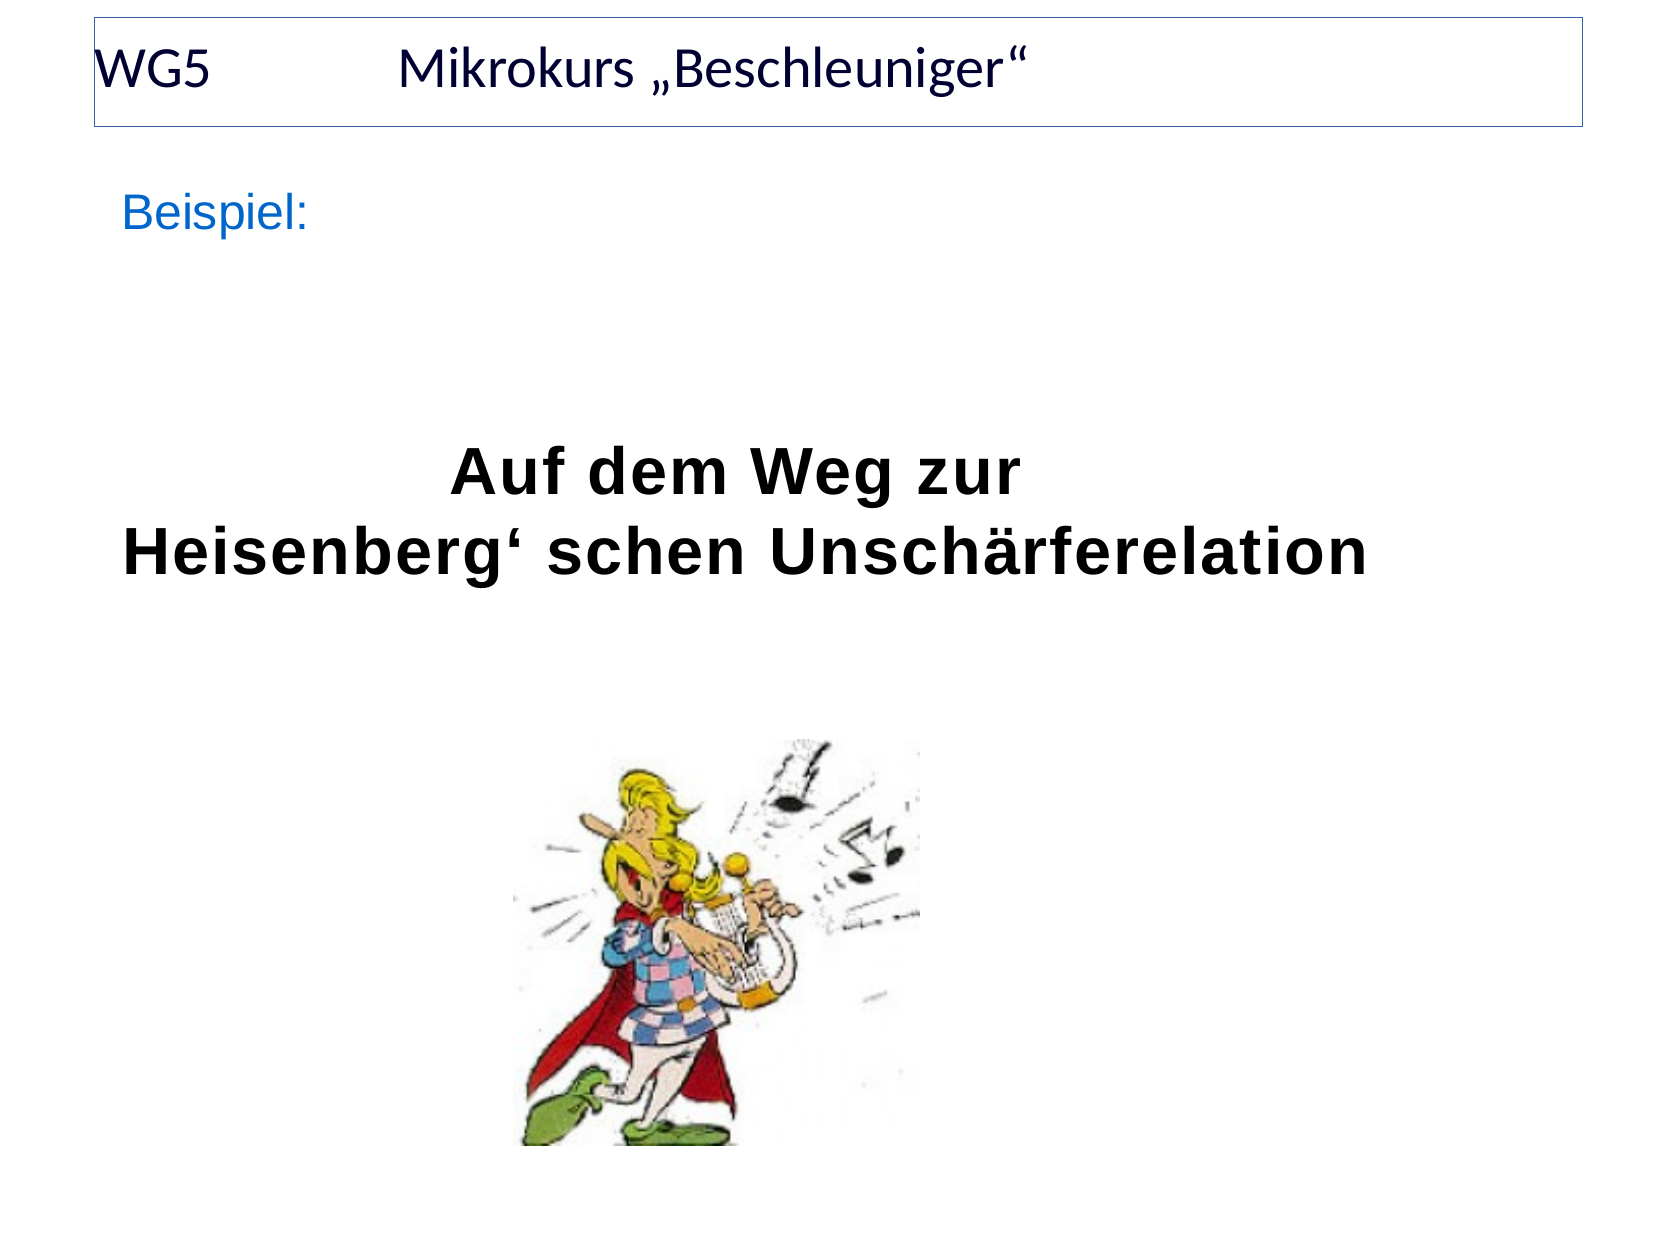

# WG5 Mikrokurs „Beschleuniger“
Beispiel:
Auf dem Weg zur
Heisenberg‘ schen Unschärferelation